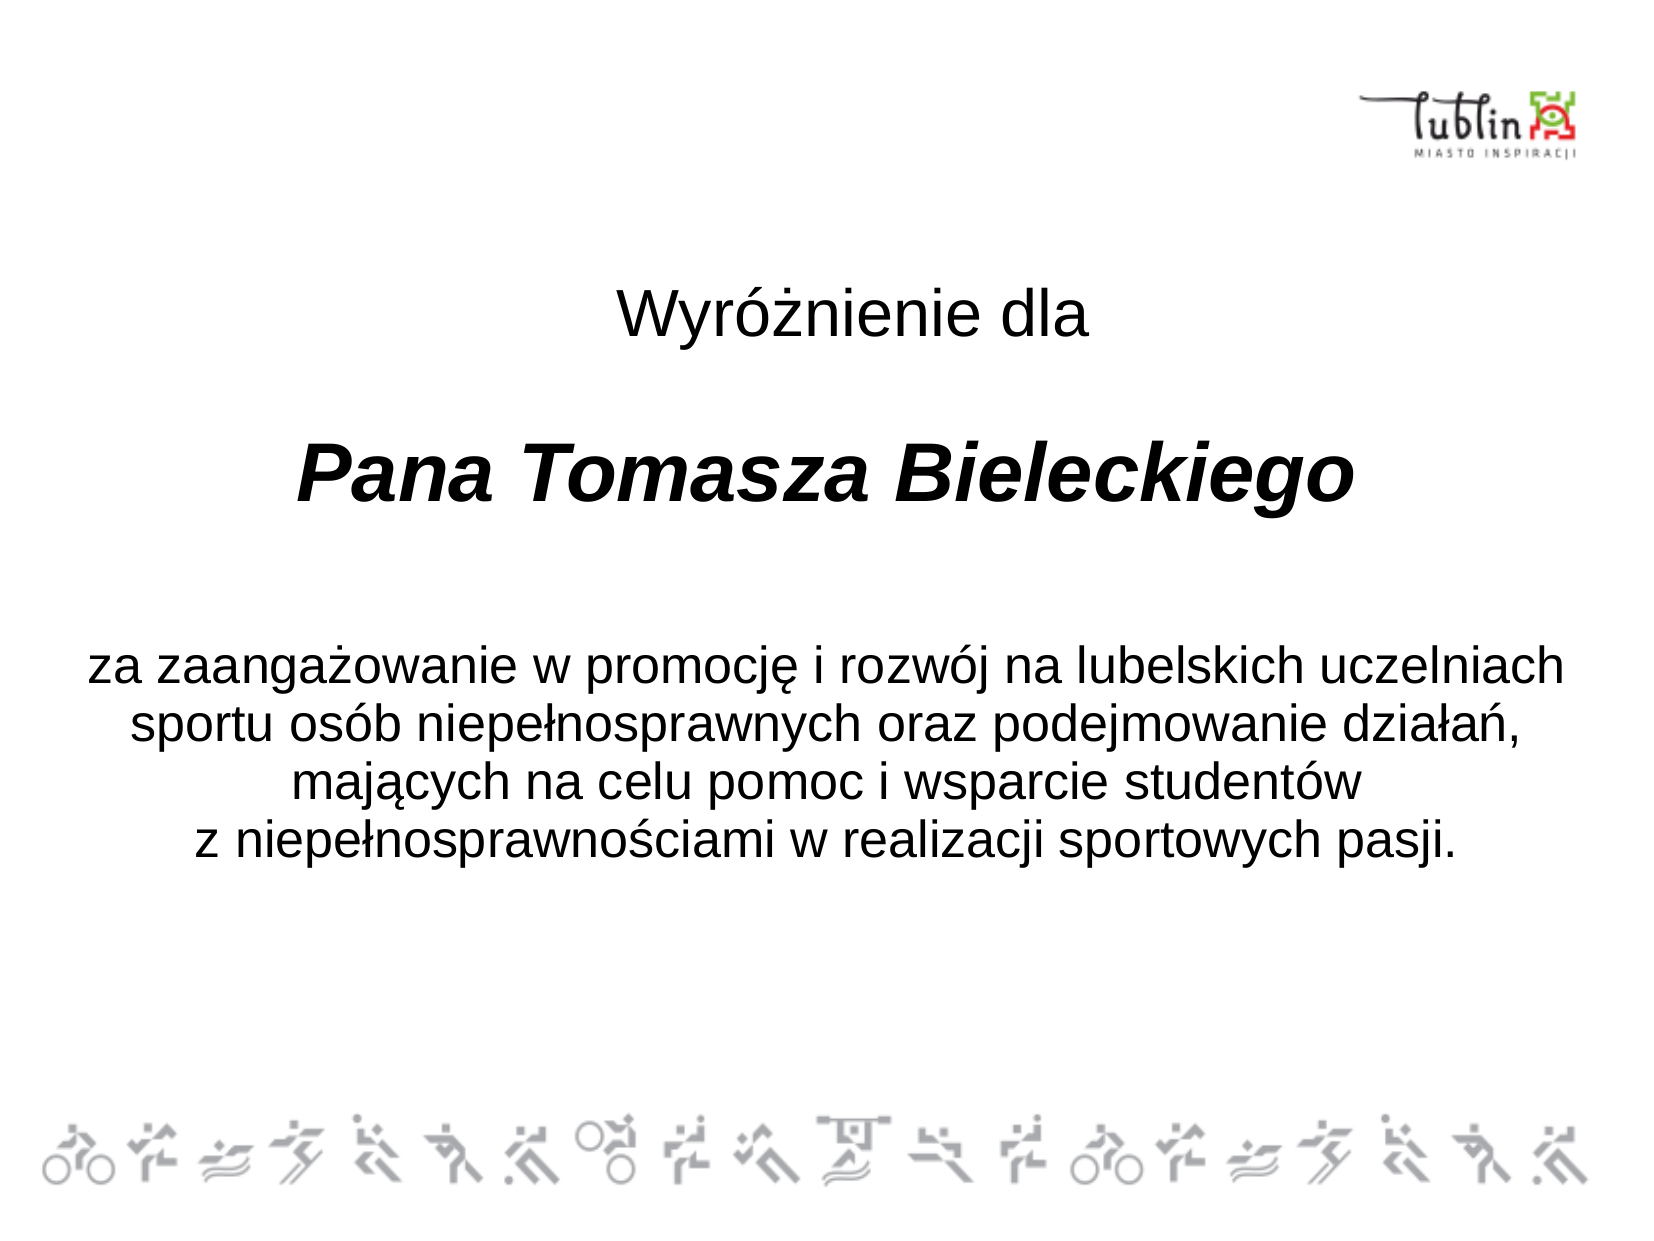

# Wyróżnienie dla
Pana Tomasza Bieleckiego
za zaangażowanie w promocję i rozwój na lubelskich uczelniach sportu osób niepełnosprawnych oraz podejmowanie działań, mających na celu pomoc i wsparcie studentów
z niepełnosprawnościami w realizacji sportowych pasji.